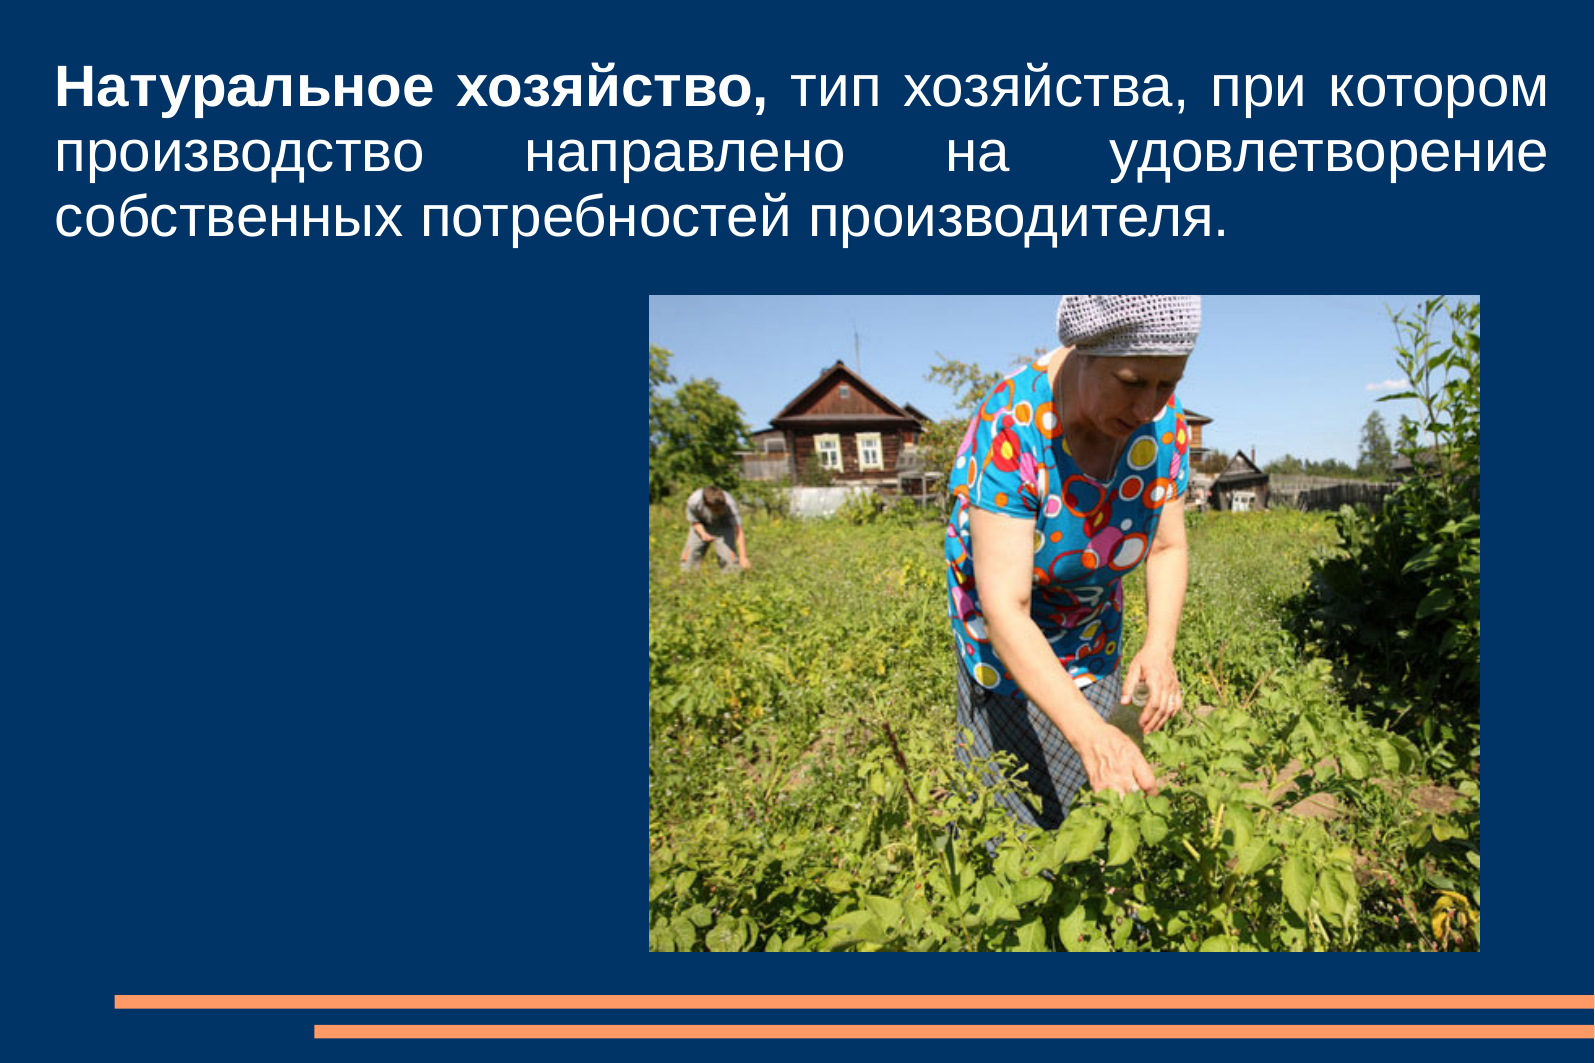

Натуральное хозяйство, тип хозяйства, при котором производство направлено на удовлетворение собственных потребностей производителя.